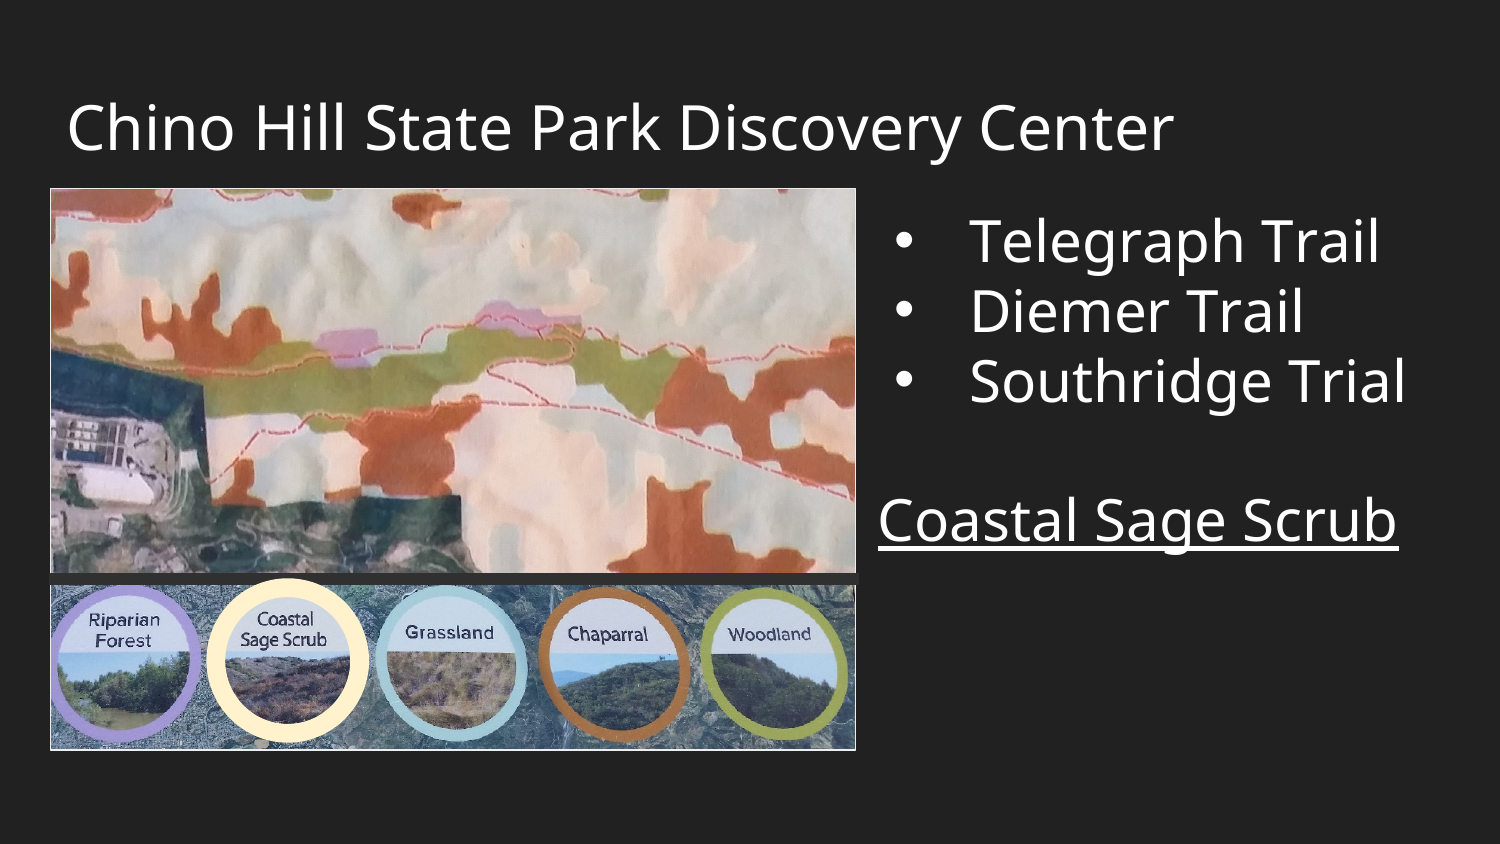

# Chino Hill State Park Discovery Center
Telegraph Trail
Diemer Trail
Southridge Trial
Coastal Sage Scrub